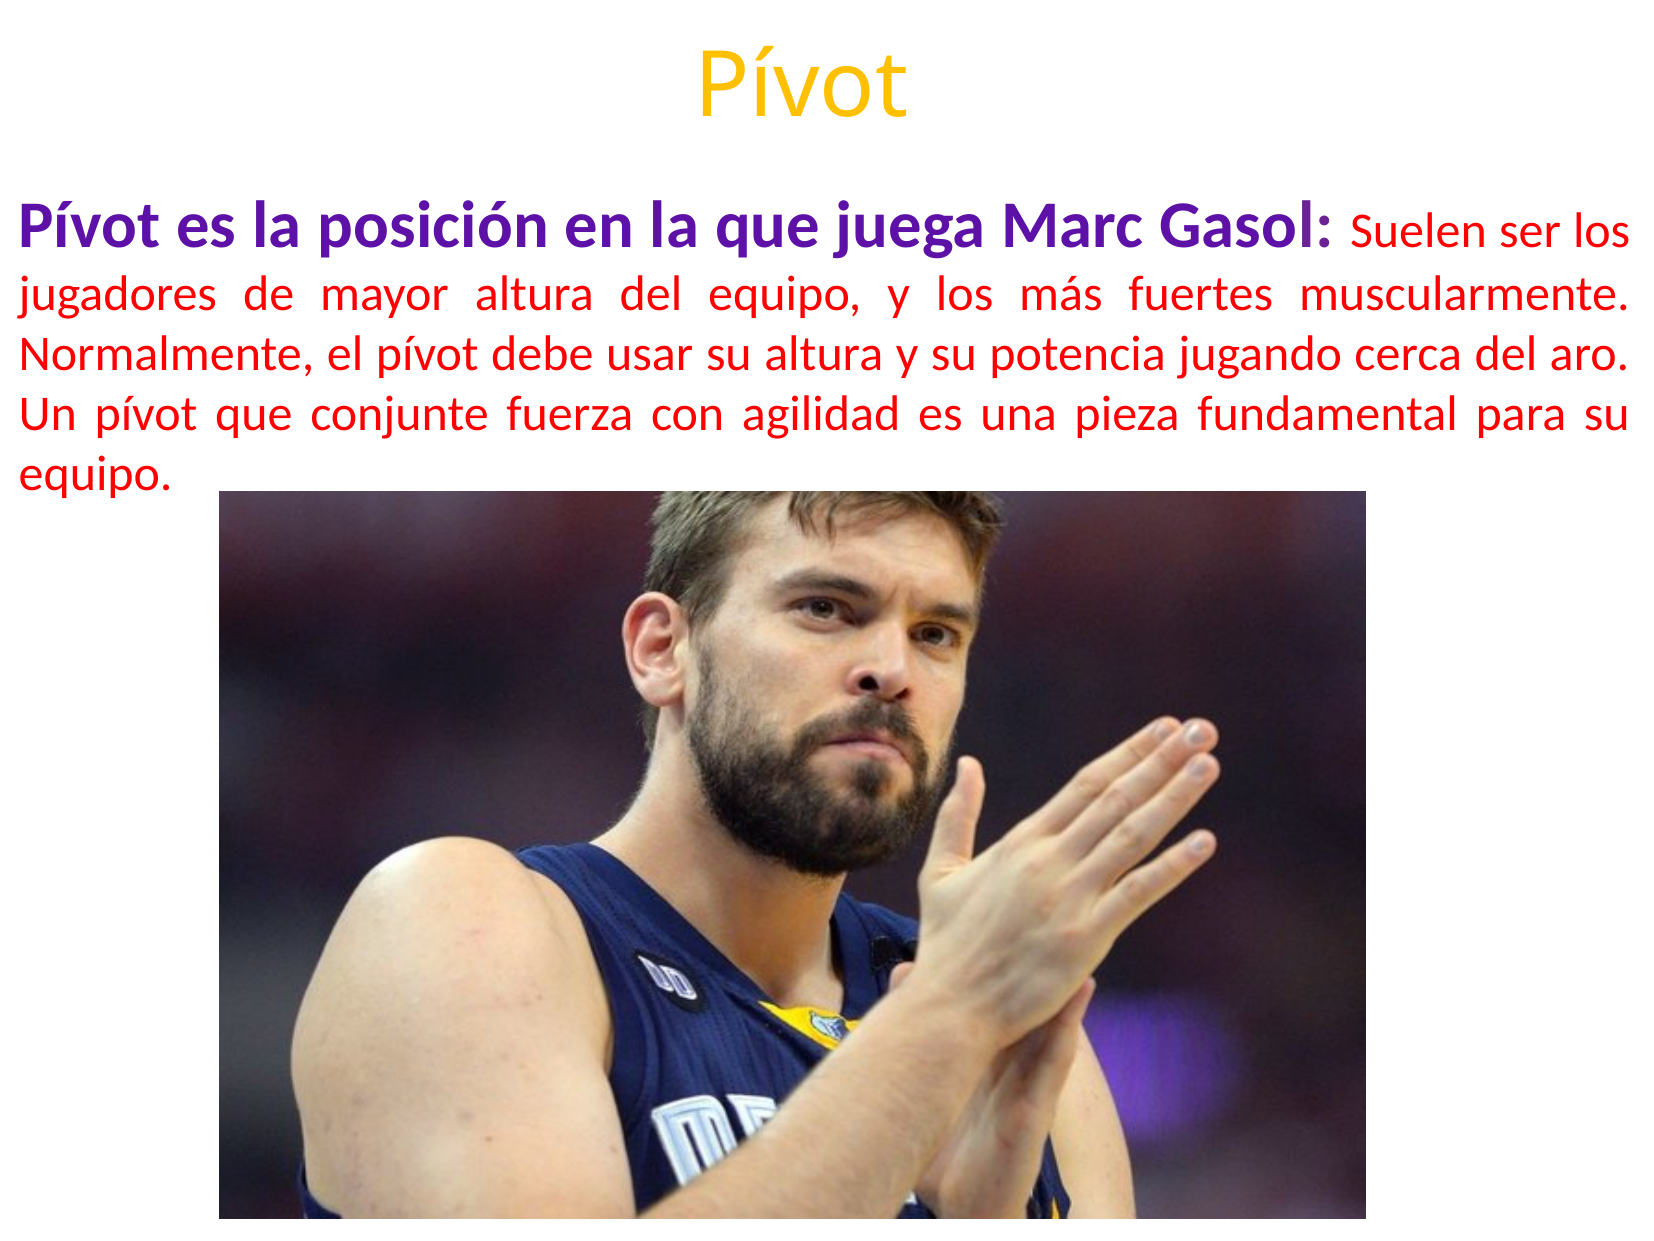

# Pívot
Pívot es la posición en la que juega Marc Gasol: Suelen ser los jugadores de mayor altura del equipo, y los más fuertes muscularmente. Normalmente, el pívot debe usar su altura y su potencia jugando cerca del aro. Un pívot que conjunte fuerza con agilidad es una pieza fundamental para su equipo.